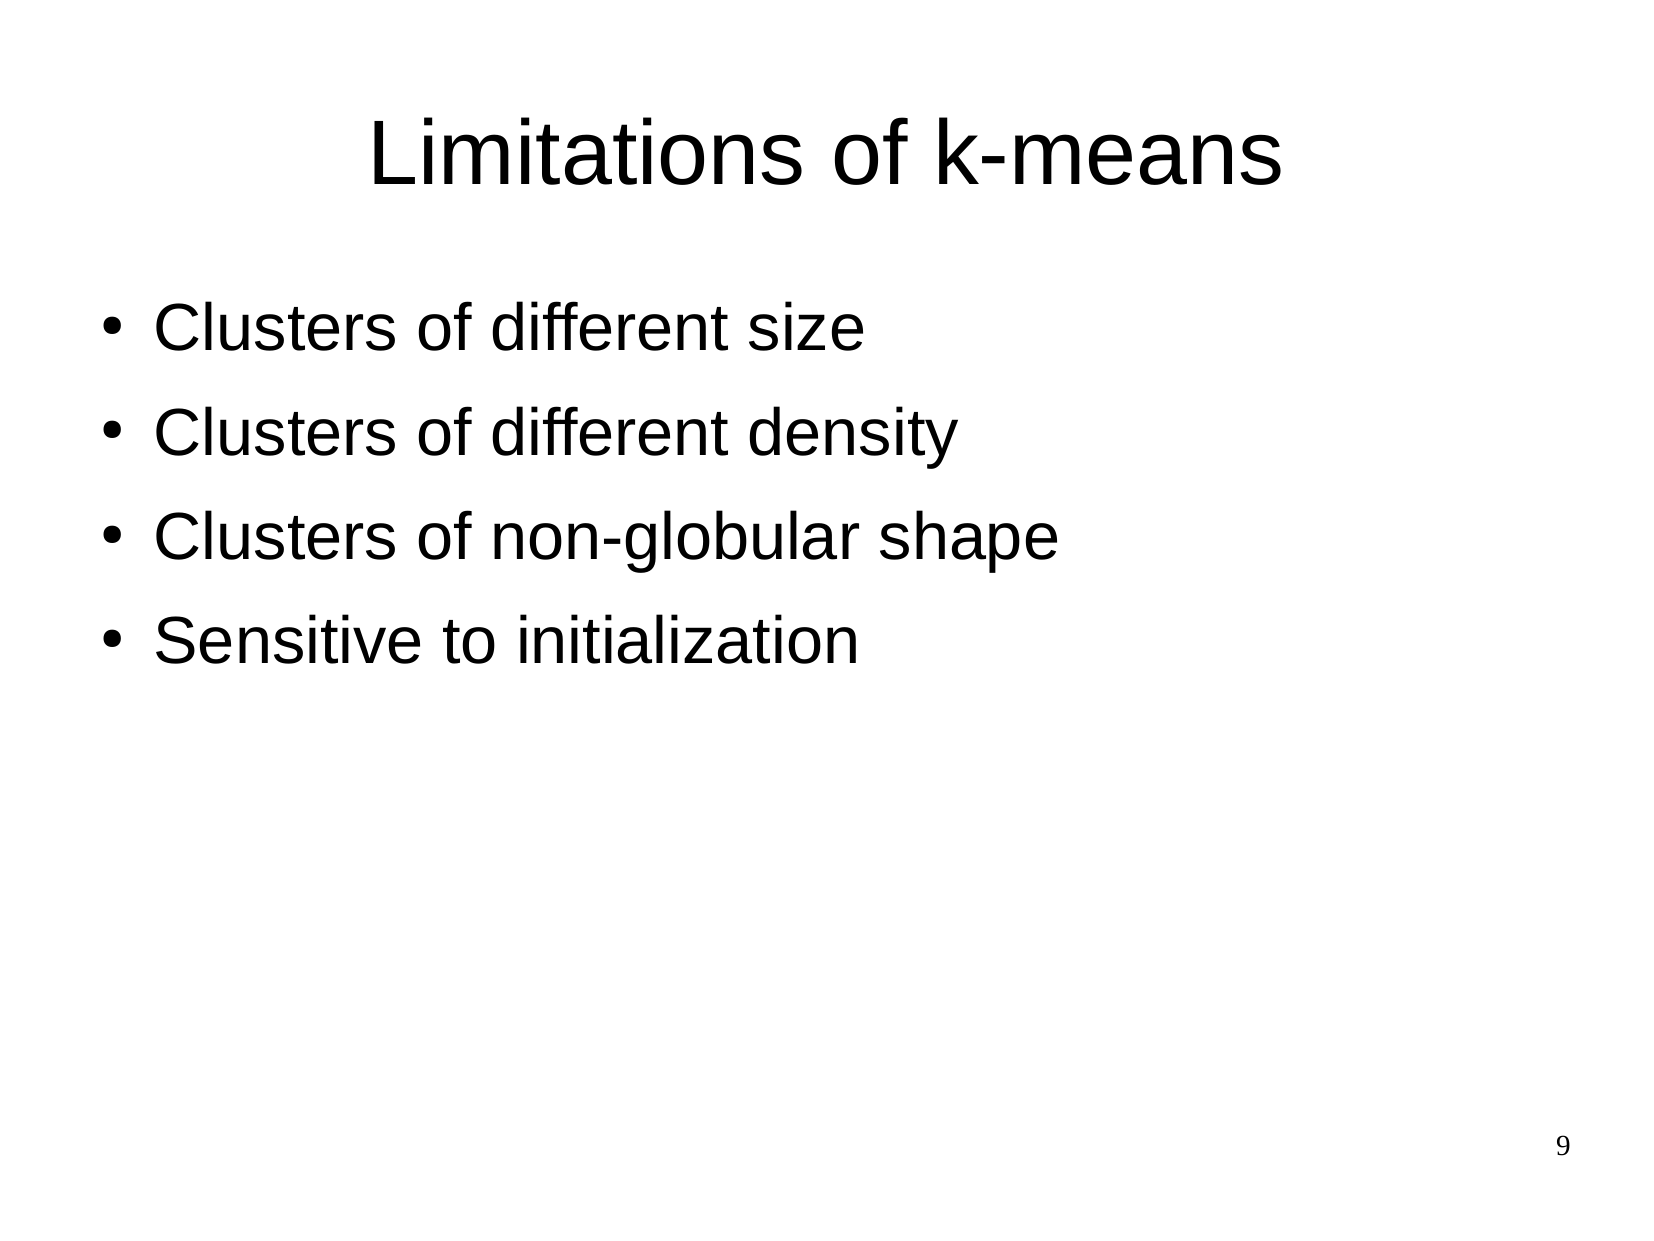

# Limitations of k-means
Clusters of different size
Clusters of different density
Clusters of non-globular shape
Sensitive to initialization
9